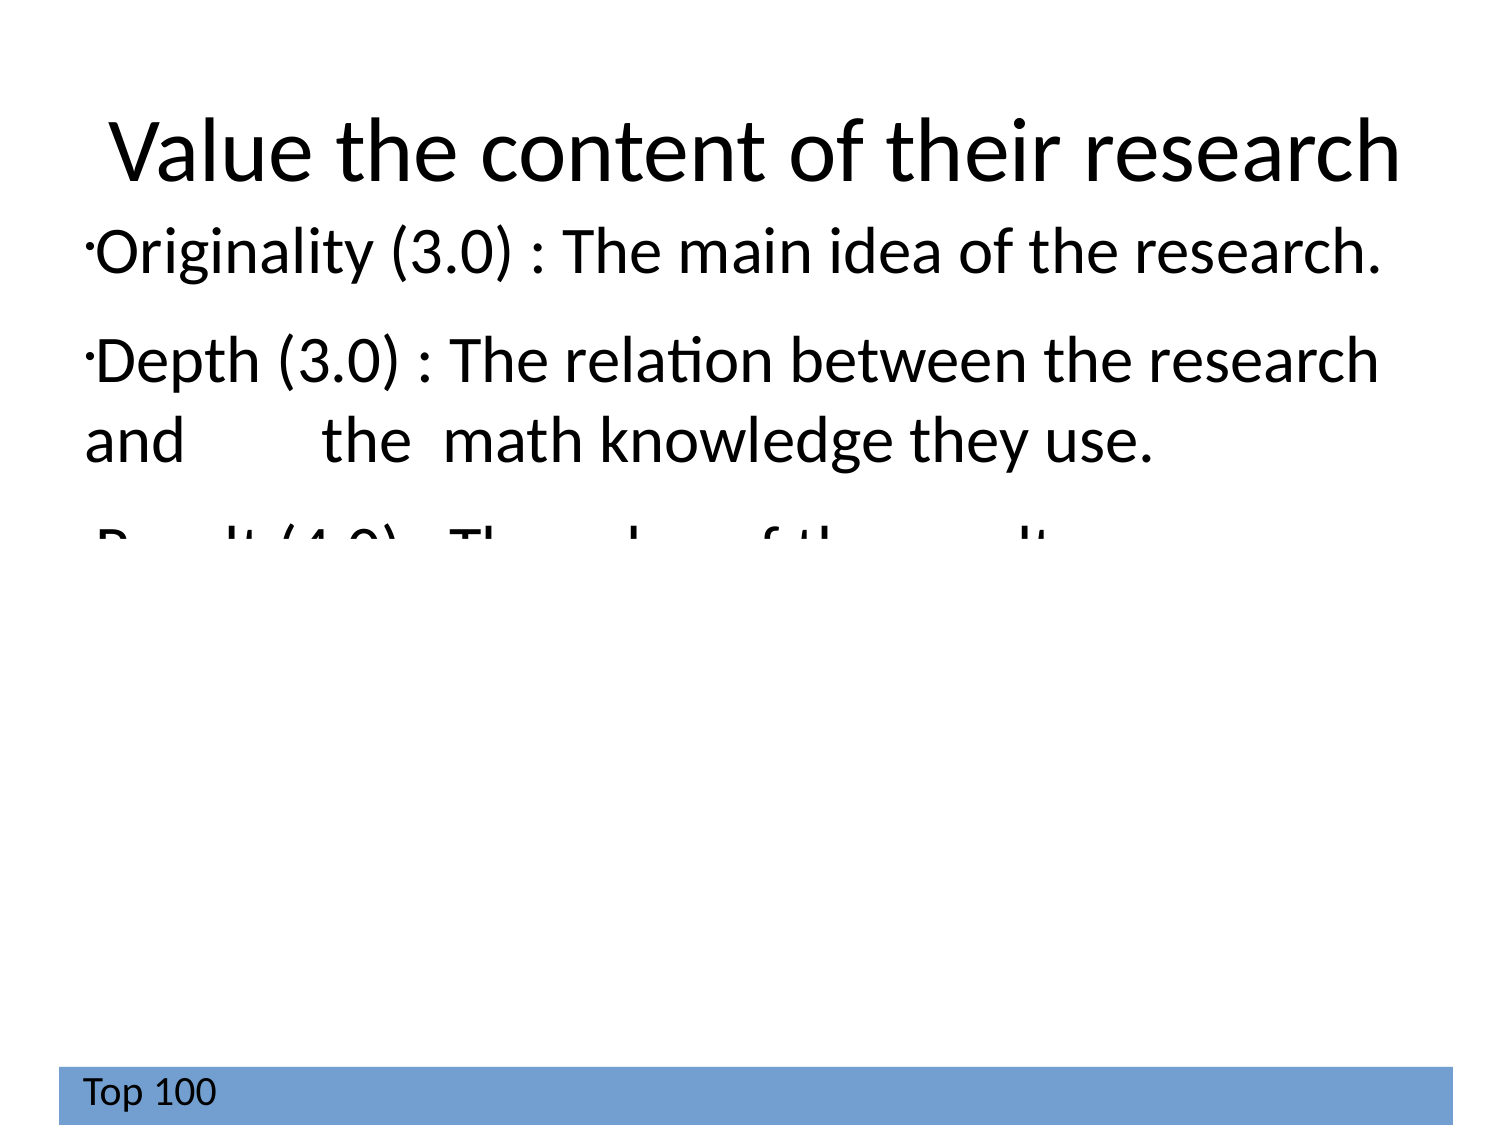

# Value the content of their research
Originality (3.0) : The main idea of the research.
Depth (3.0) : The relation between the research and the math knowledge they use.
Result (4.0) : The value of the result.
| Catalog Groups | Originality | Depth | Result | Total |
| --- | --- | --- | --- | --- |
| Top 1— 50 Universities | 1.5 | 2.5 | 3.5 | 7.5 |
| Top 51—100 Universities | 1.6 | 2.5 | 3.2 | 7.3 |
| Rank After Top 100 | 2.5 | 1.5 | 3.0 | 7.0 |